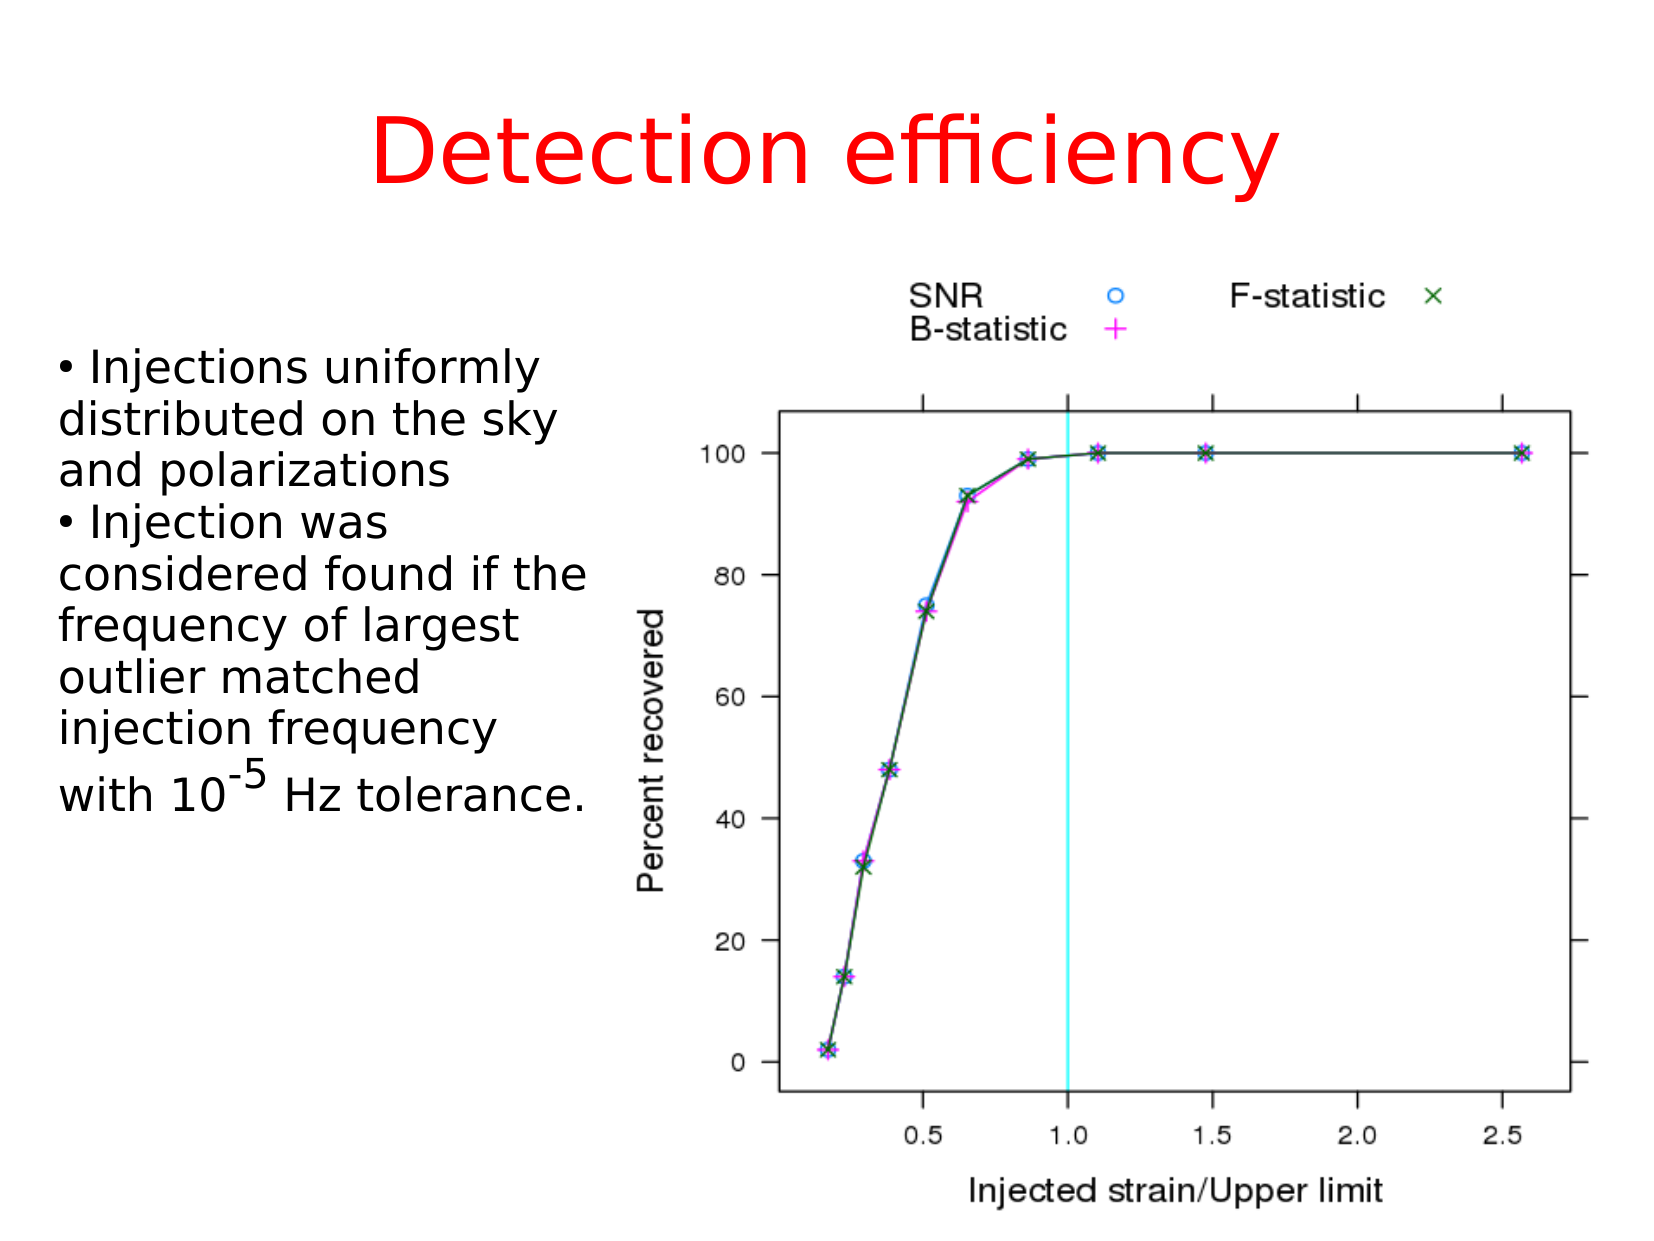

# Detection efficiency
 Injections uniformly distributed on the sky and polarizations
 Injection was considered found if the frequency of largest outlier matched injection frequency with 10-5 Hz tolerance.